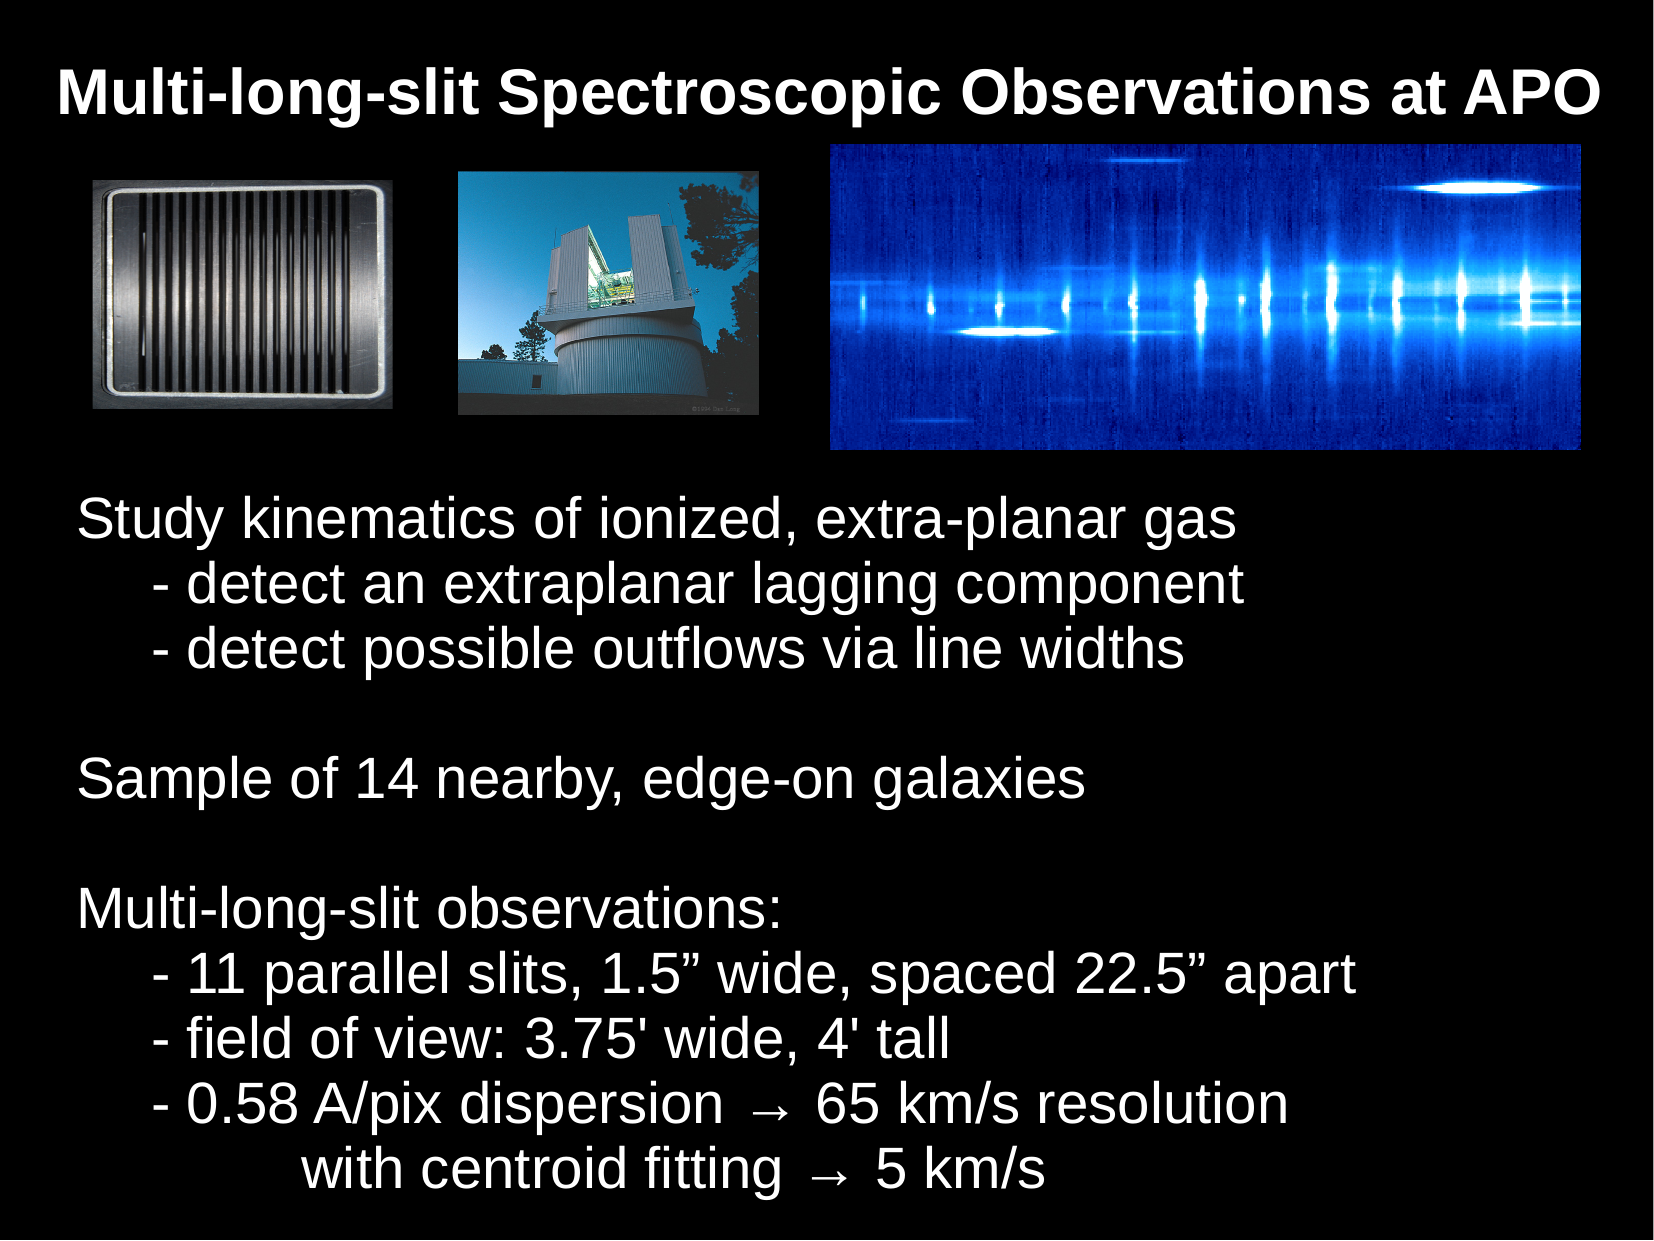

Multi-long-slit Spectroscopic Observations at APO
Study kinematics of ionized, extra-planar gas
	- detect an extraplanar lagging component
	- detect possible outflows via line widths
Sample of 14 nearby, edge-on galaxies
Multi-long-slit observations:
	- 11 parallel slits, 1.5” wide, spaced 22.5” apart
	- field of view: 3.75' wide, 4' tall
	- 0.58 A/pix dispersion → 65 km/s resolution
			with centroid fitting → 5 km/s